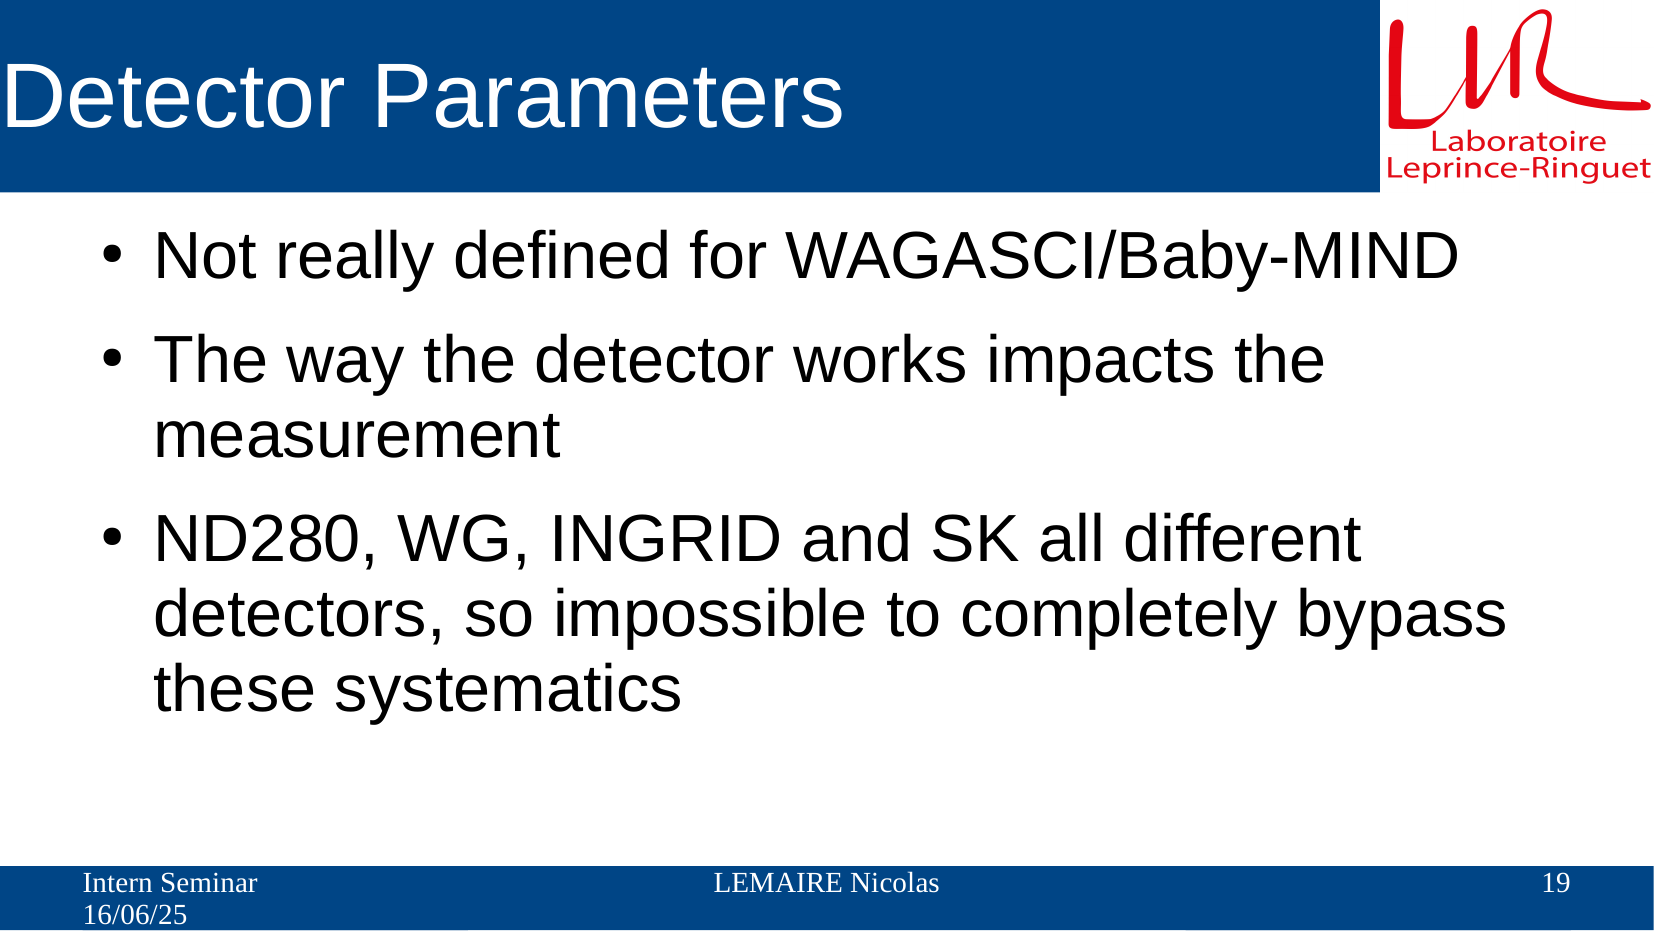

# Detector Parameters
Not really defined for WAGASCI/Baby-MIND
The way the detector works impacts the measurement
ND280, WG, INGRID and SK all different detectors, so impossible to completely bypass these systematics
19